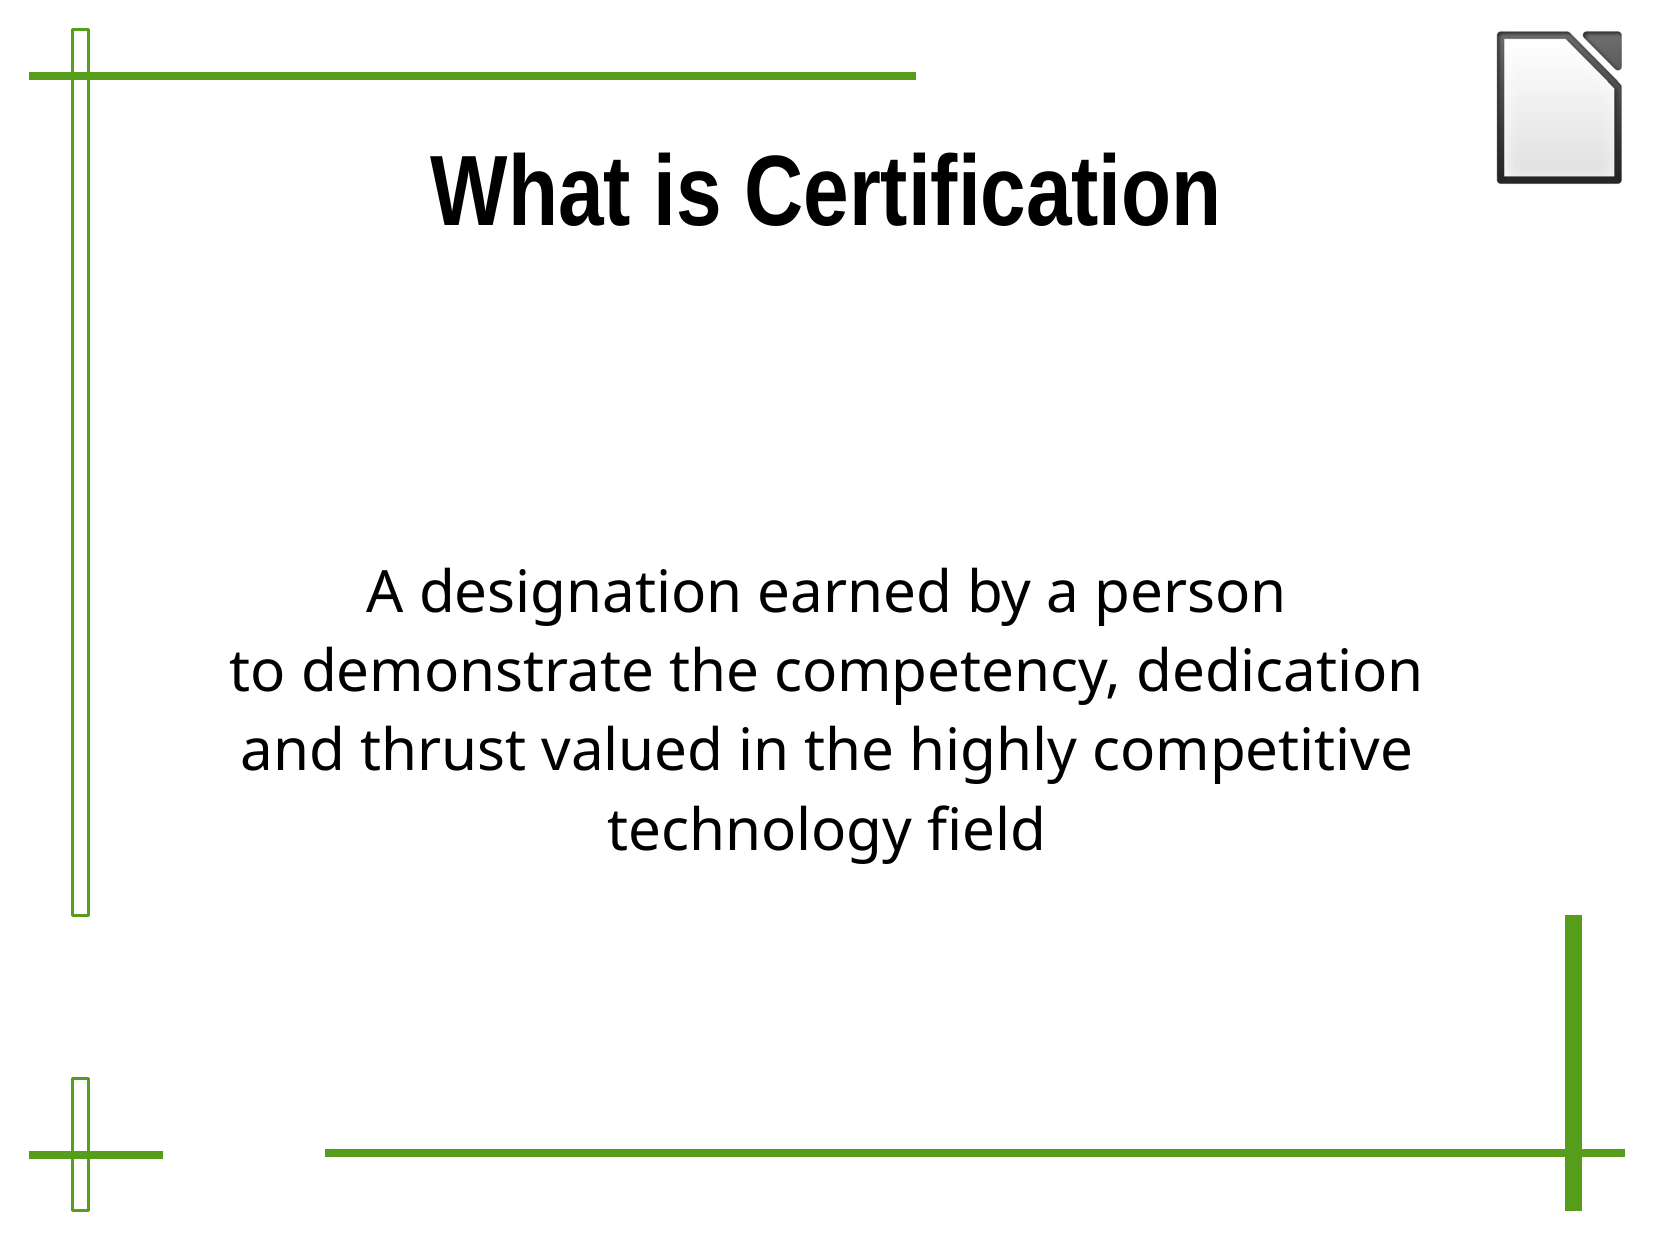

What is Certification
# A designation earned by a person to demonstrate the competency, dedication and thrust valued in the highly competitive technology field